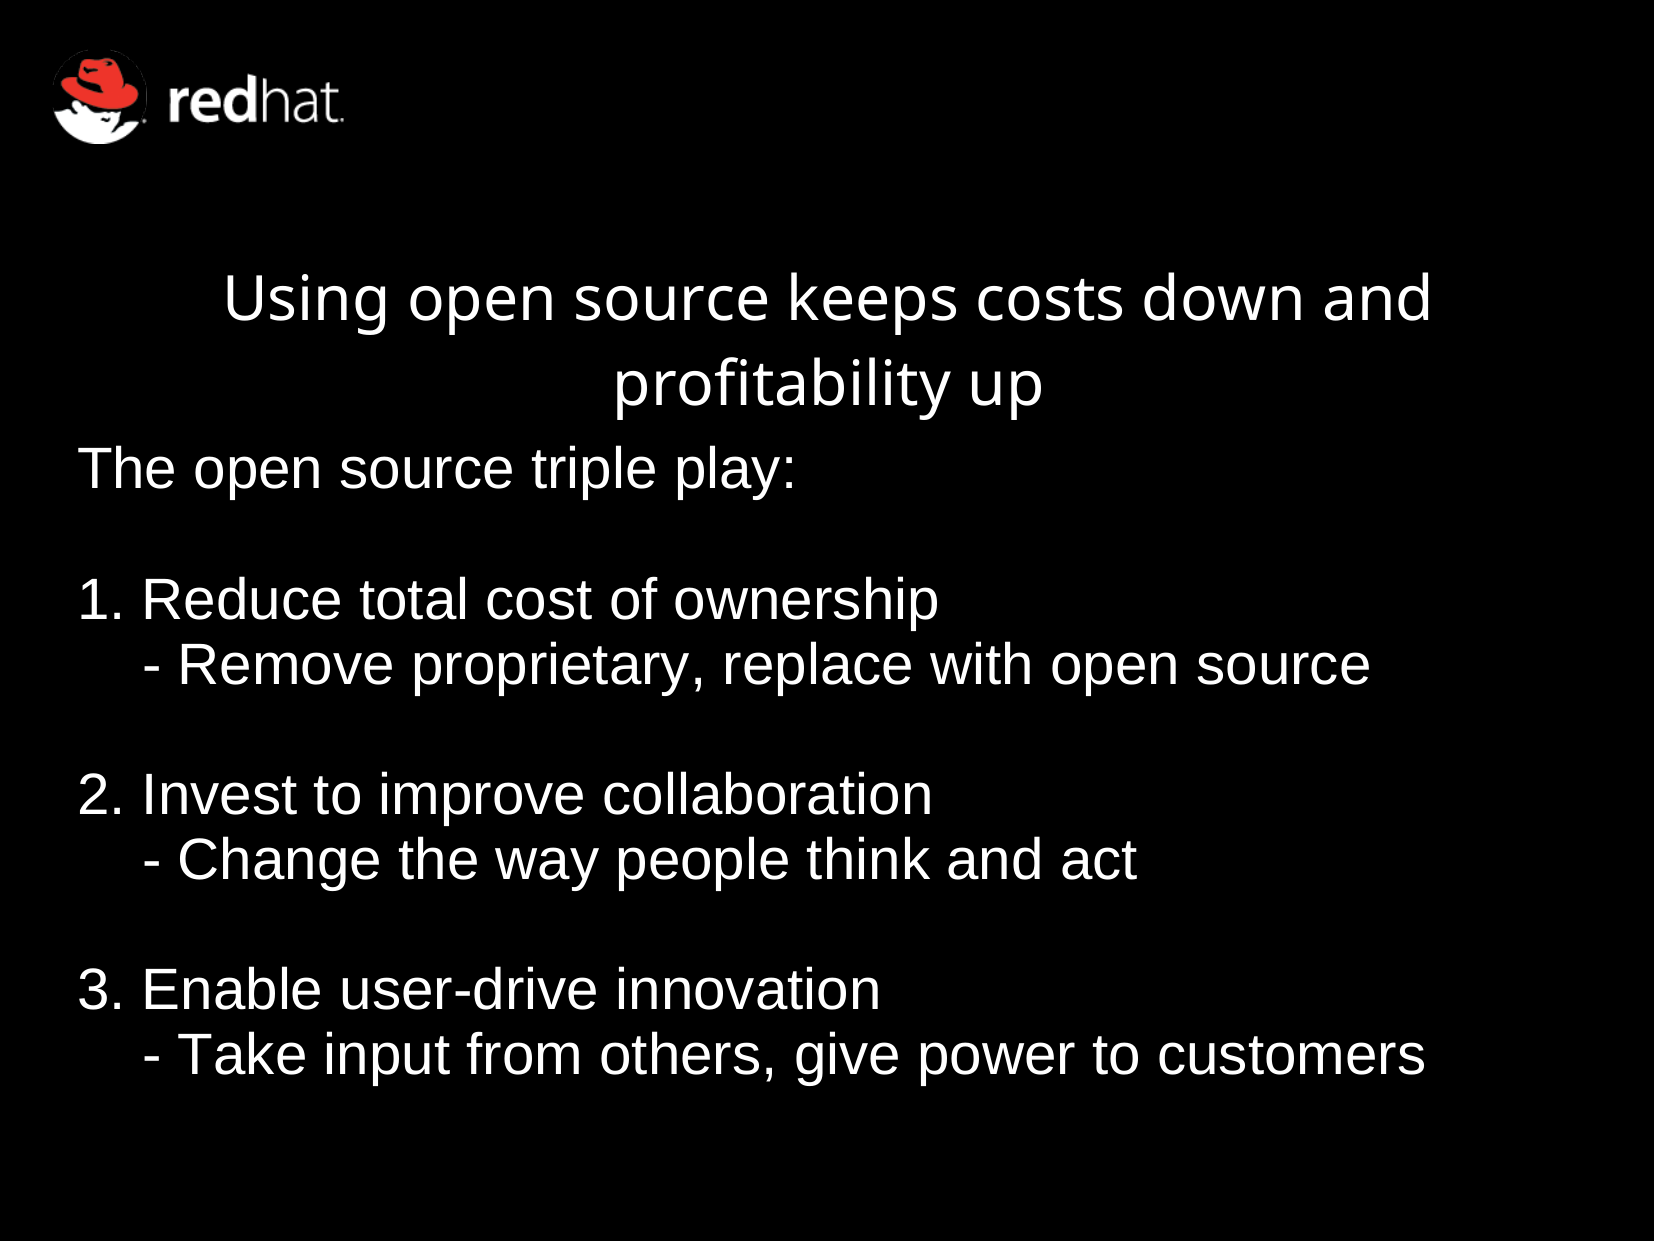

Using open source keeps costs down and profitability up
# The open source triple play:
1. Reduce total cost of ownership
 - Remove proprietary, replace with open source
2. Invest to improve collaboration
 - Change the way people think and act
3. Enable user-drive innovation
 - Take input from others, give power to customers